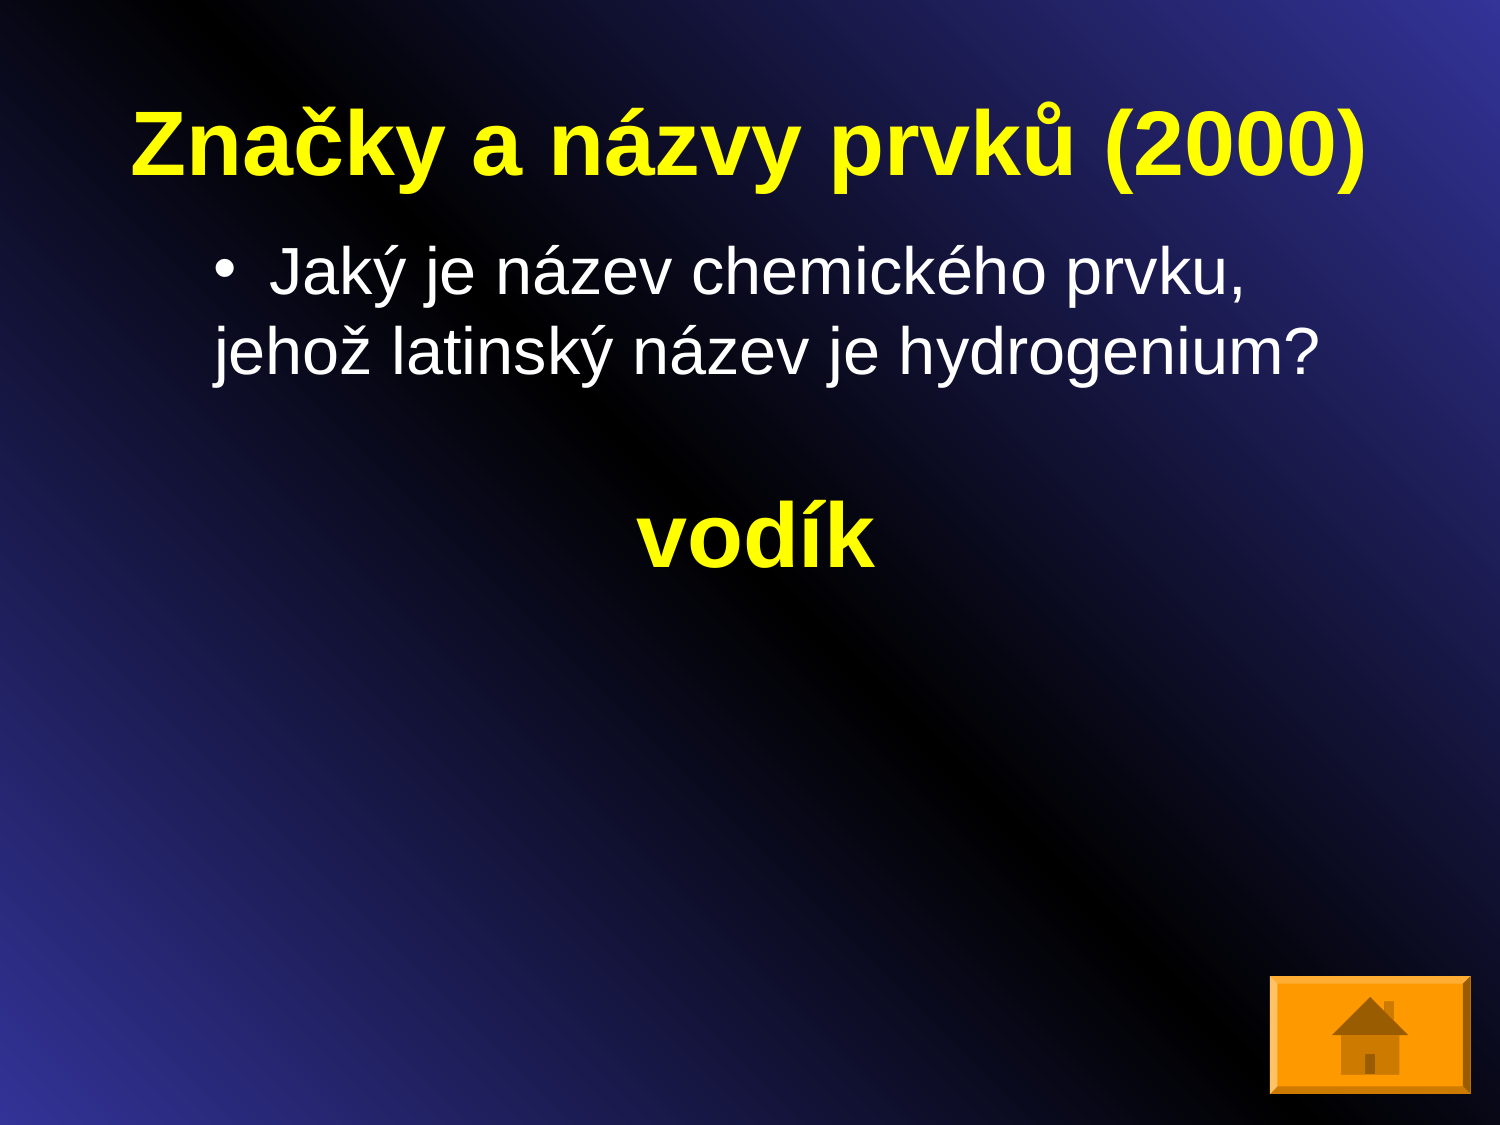

# Značky a názvy prvků (2000)
Jaký je název chemického prvku,
jehož latinský název je hydrogenium?
vodík